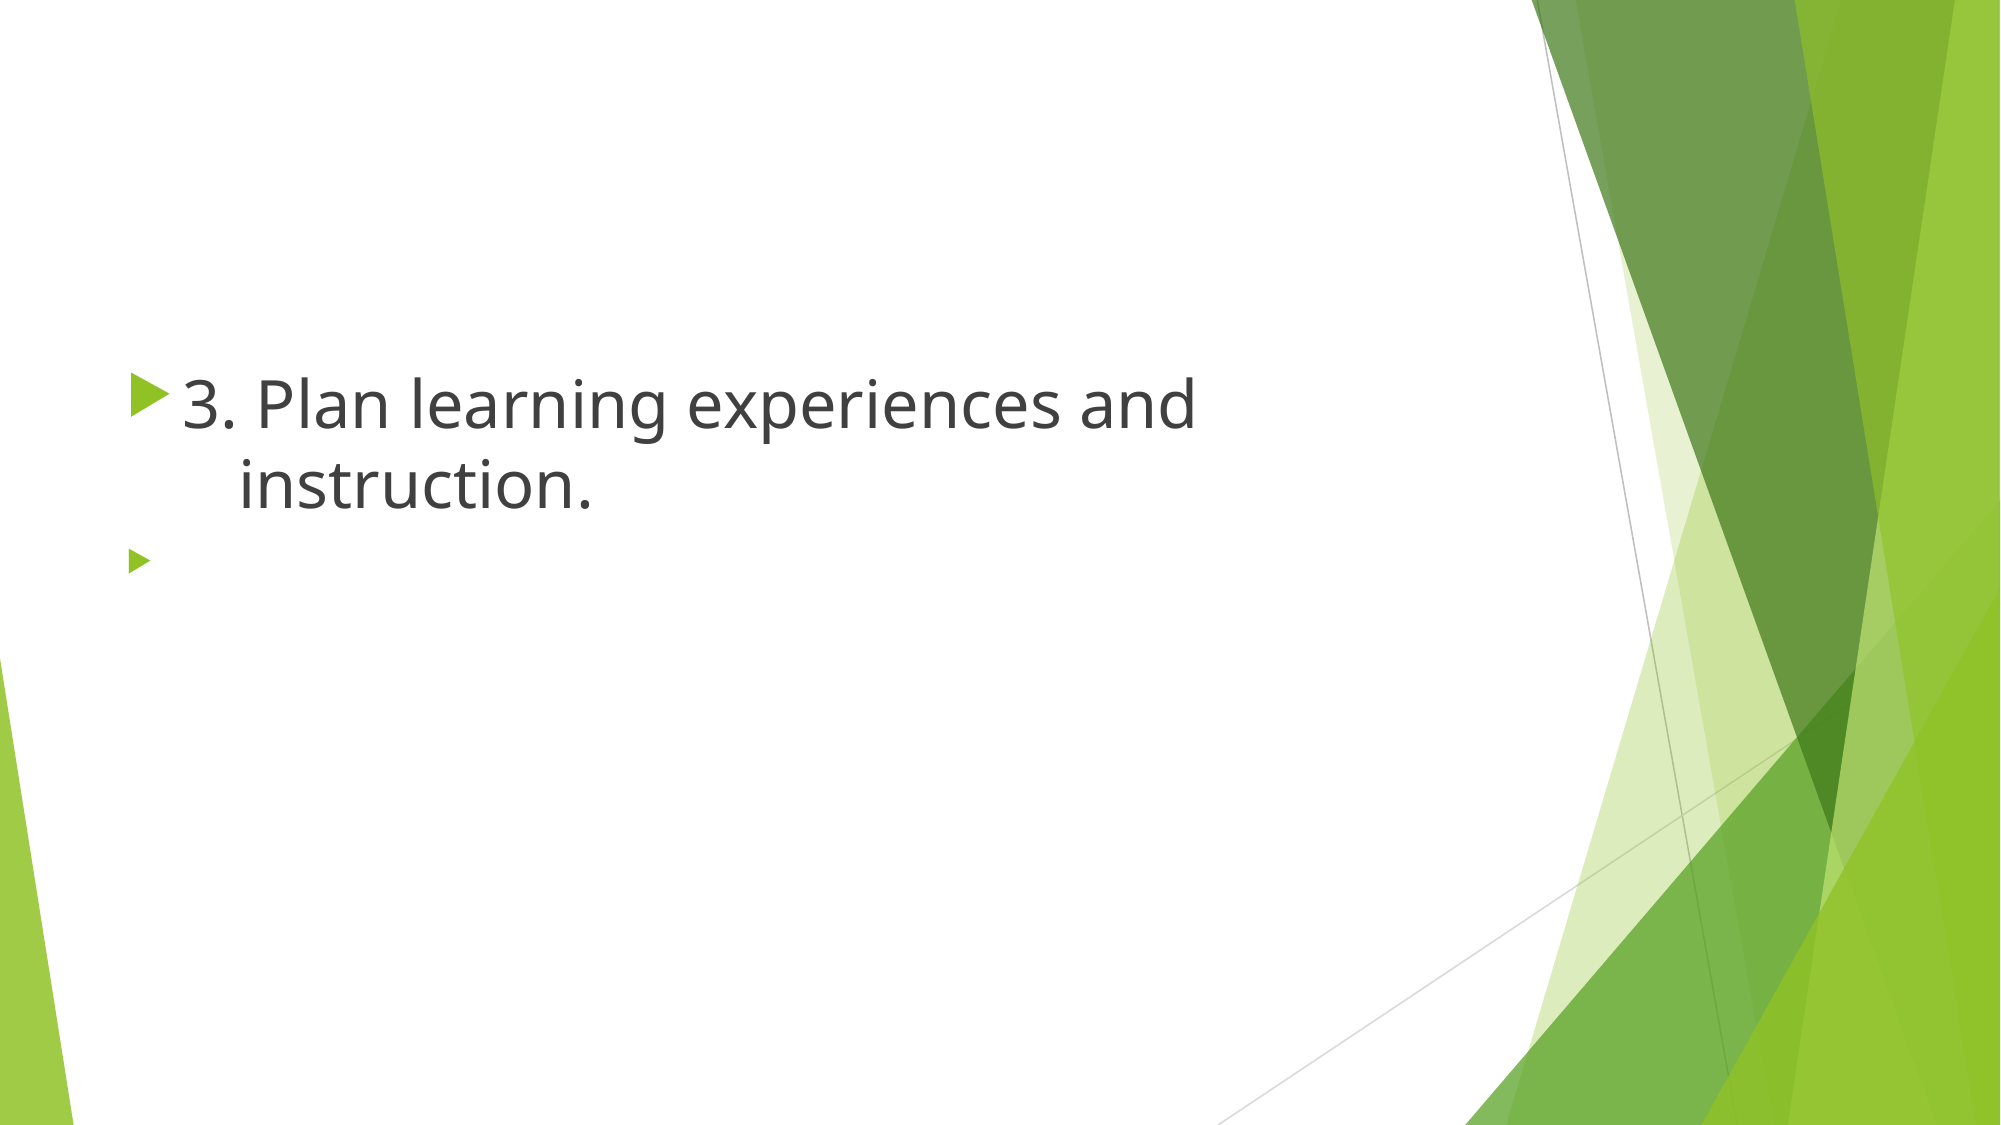

#
3. Plan learning experiences and instruction.